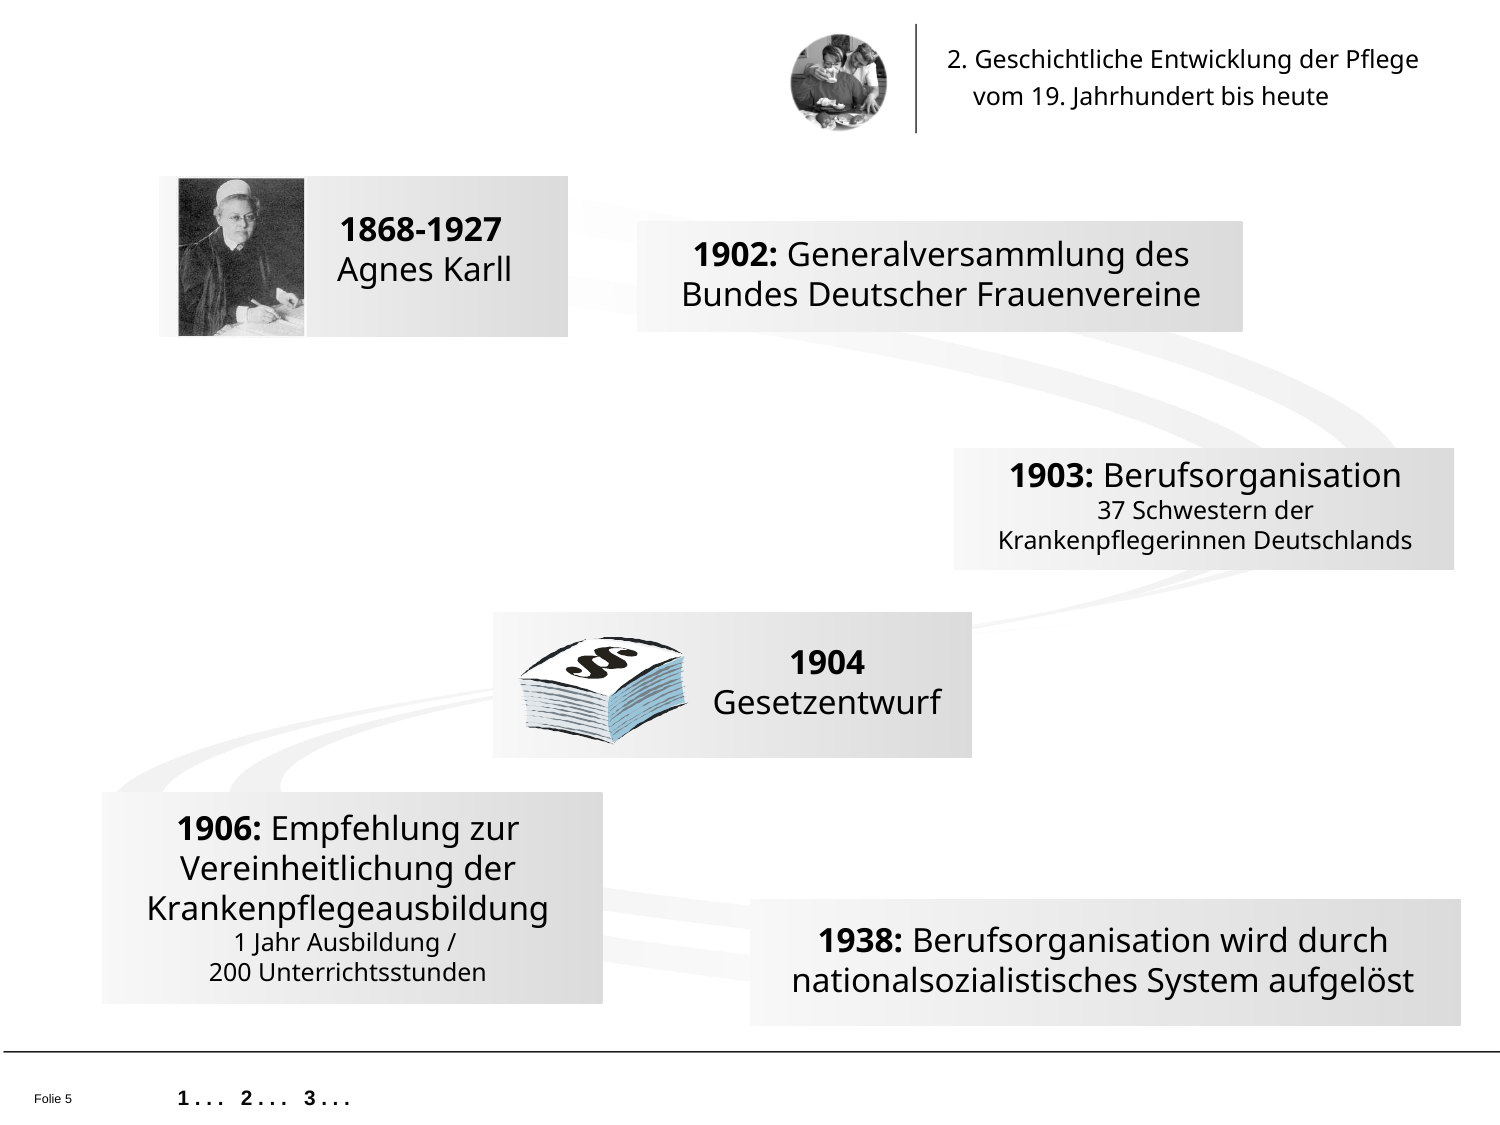

2. Geschichtliche Entwicklung der Pflege
 vom 19. Jahrhundert bis heute
1868-1927
Agnes Karll
1902: Generalversammlung des Bundes Deutscher Frauenvereine
1903: Berufsorganisation
37 Schwestern der Krankenpflegerinnen Deutschlands
1904
Gesetzentwurf
1906: Empfehlung zur Vereinheitlichung der Krankenpflegeausbildung
1 Jahr Ausbildung /
200 Unterrichtsstunden
1938: Berufsorganisation wird durch nationalsozialistisches System aufgelöst
1 . . . 2 . . . 3 . . .
Folie